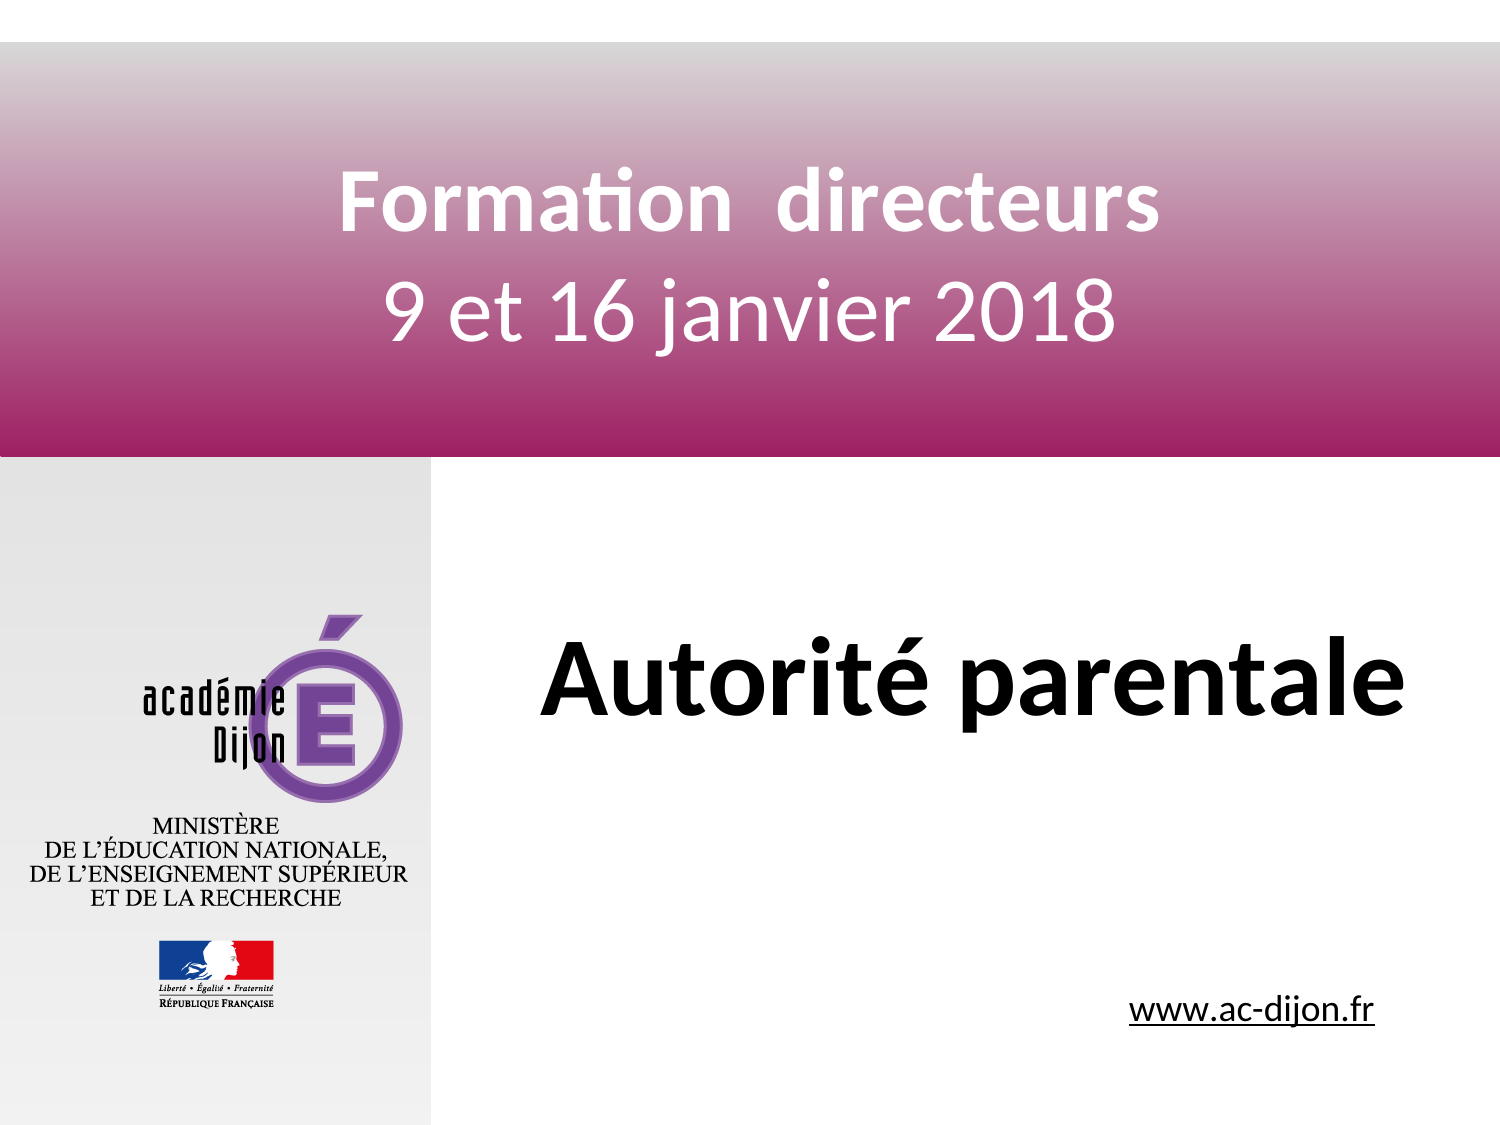

Formation directeurs
9 et 16 janvier 2018
Autorité parentale